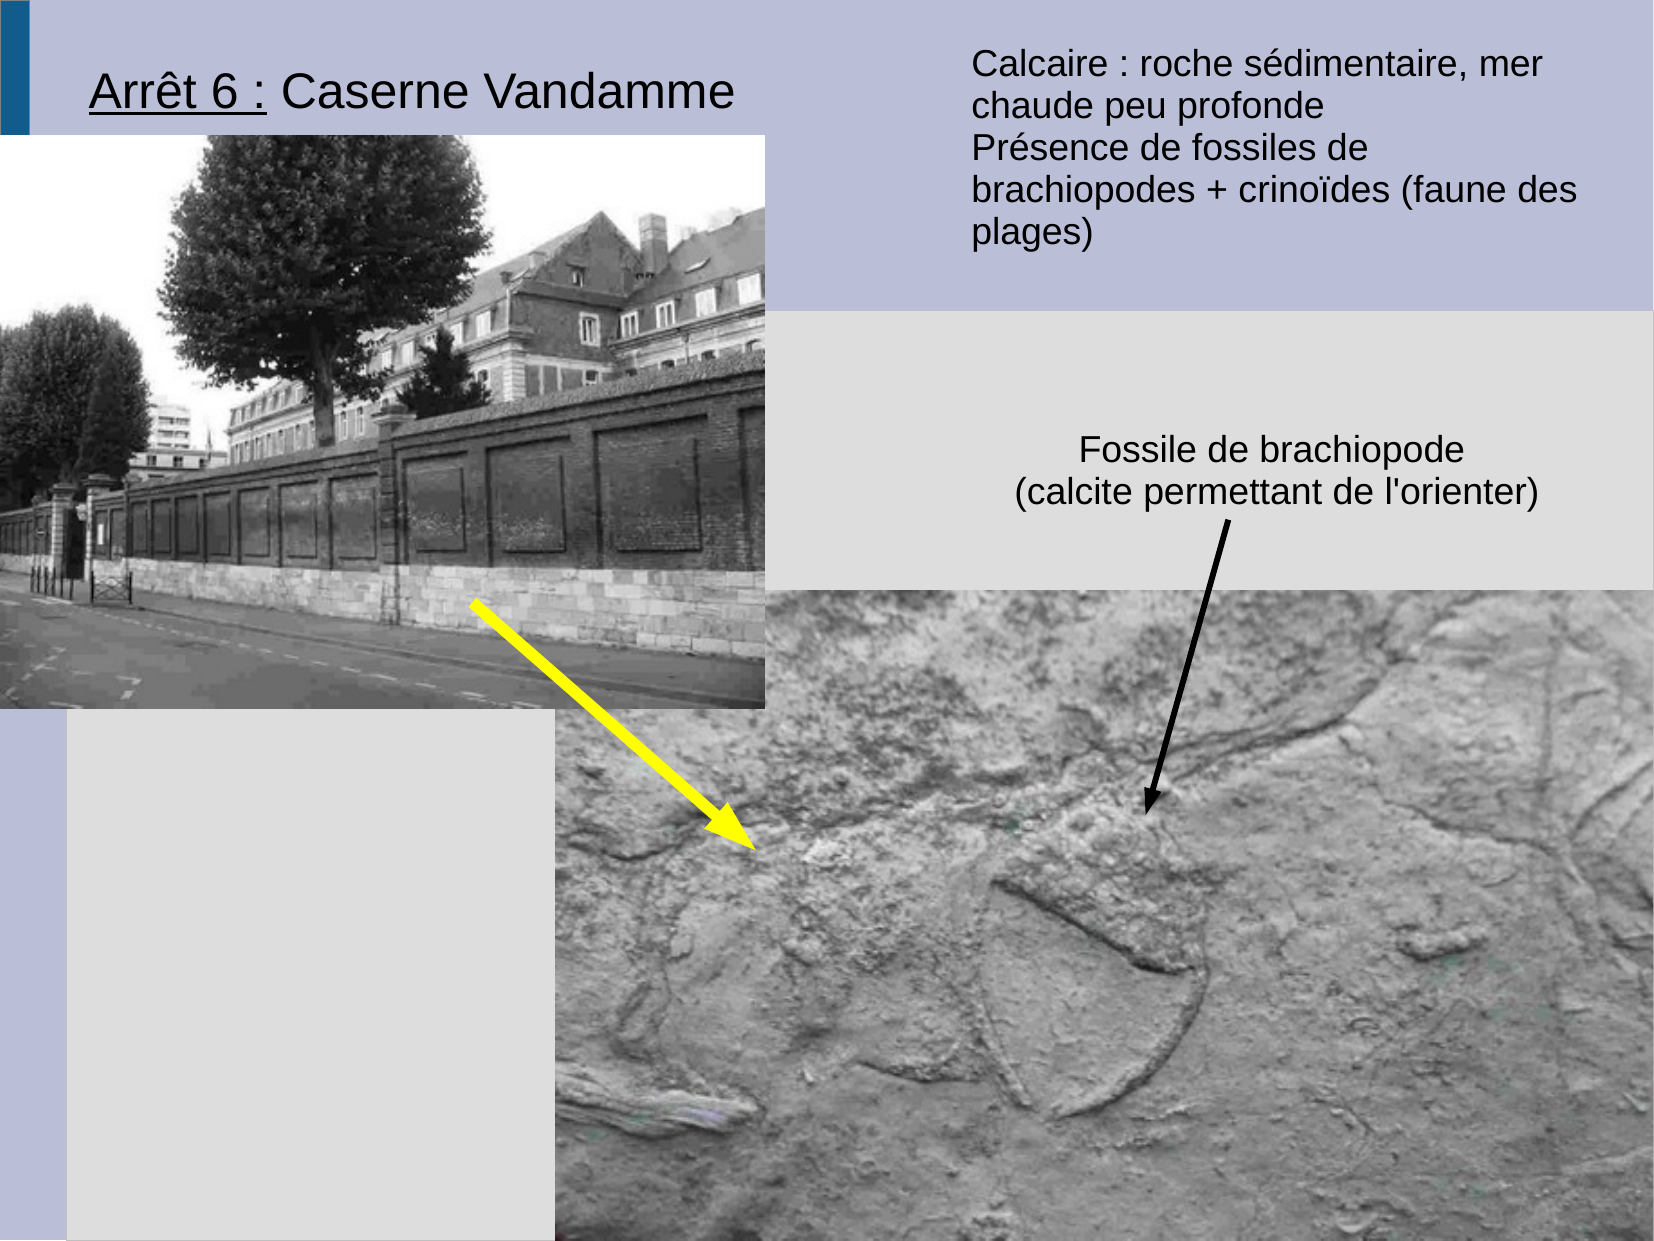

Calcaire : roche sédimentaire, mer chaude peu profonde
Présence de fossiles de brachiopodes + crinoïdes (faune des plages)
Arrêt 6 : Caserne Vandamme
Fossile de brachiopode
(calcite permettant de l'orienter)